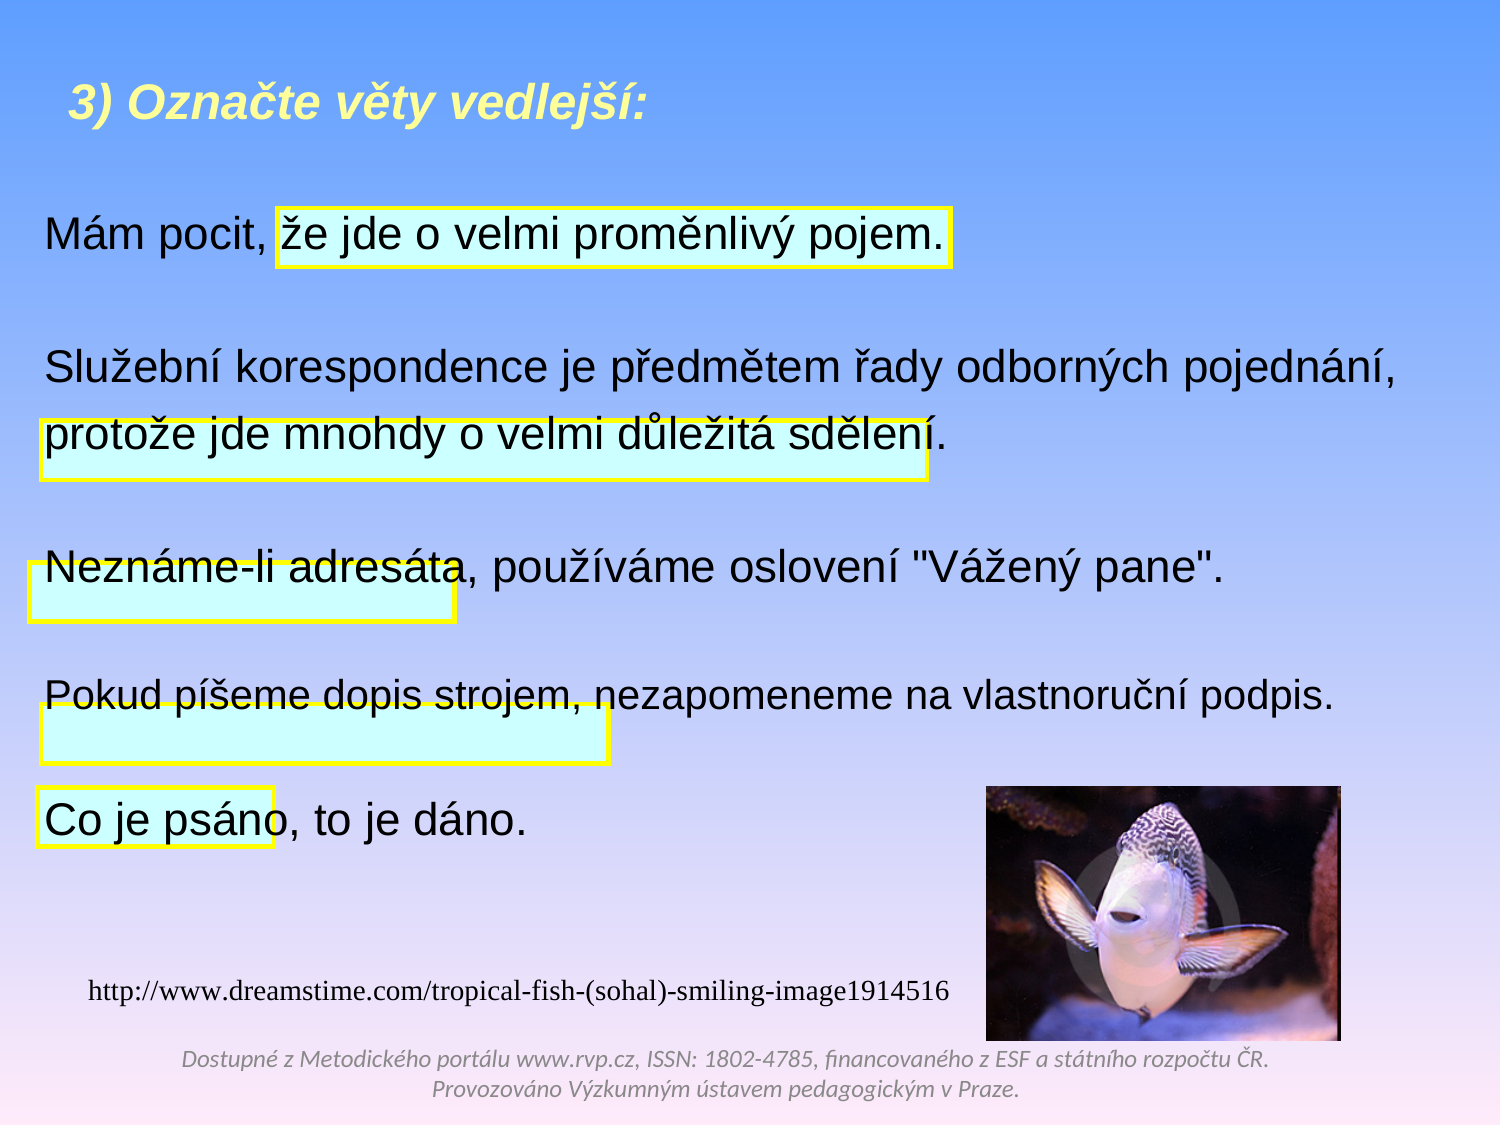

# 3) Označte věty vedlejší:
Mám pocit, že jde o velmi proměnlivý pojem.
Služební korespondence je předmětem řady odborných pojednání,
protože jde mnohdy o velmi důležitá sdělení.
Neznáme-li adresáta, používáme oslovení "Vážený pane".
Pokud píšeme dopis strojem, nezapomeneme na vlastnoruční podpis.
Co je psáno, to je dáno.
http://www.dreamstime.com/tropical-fish-(sohal)-smiling-image1914516
Dostupné z Metodického portálu www.rvp.cz, ISSN: 1802-4785, financovaného z ESF a státního rozpočtu ČR. Provozováno Výzkumným ústavem pedagogickým v Praze.